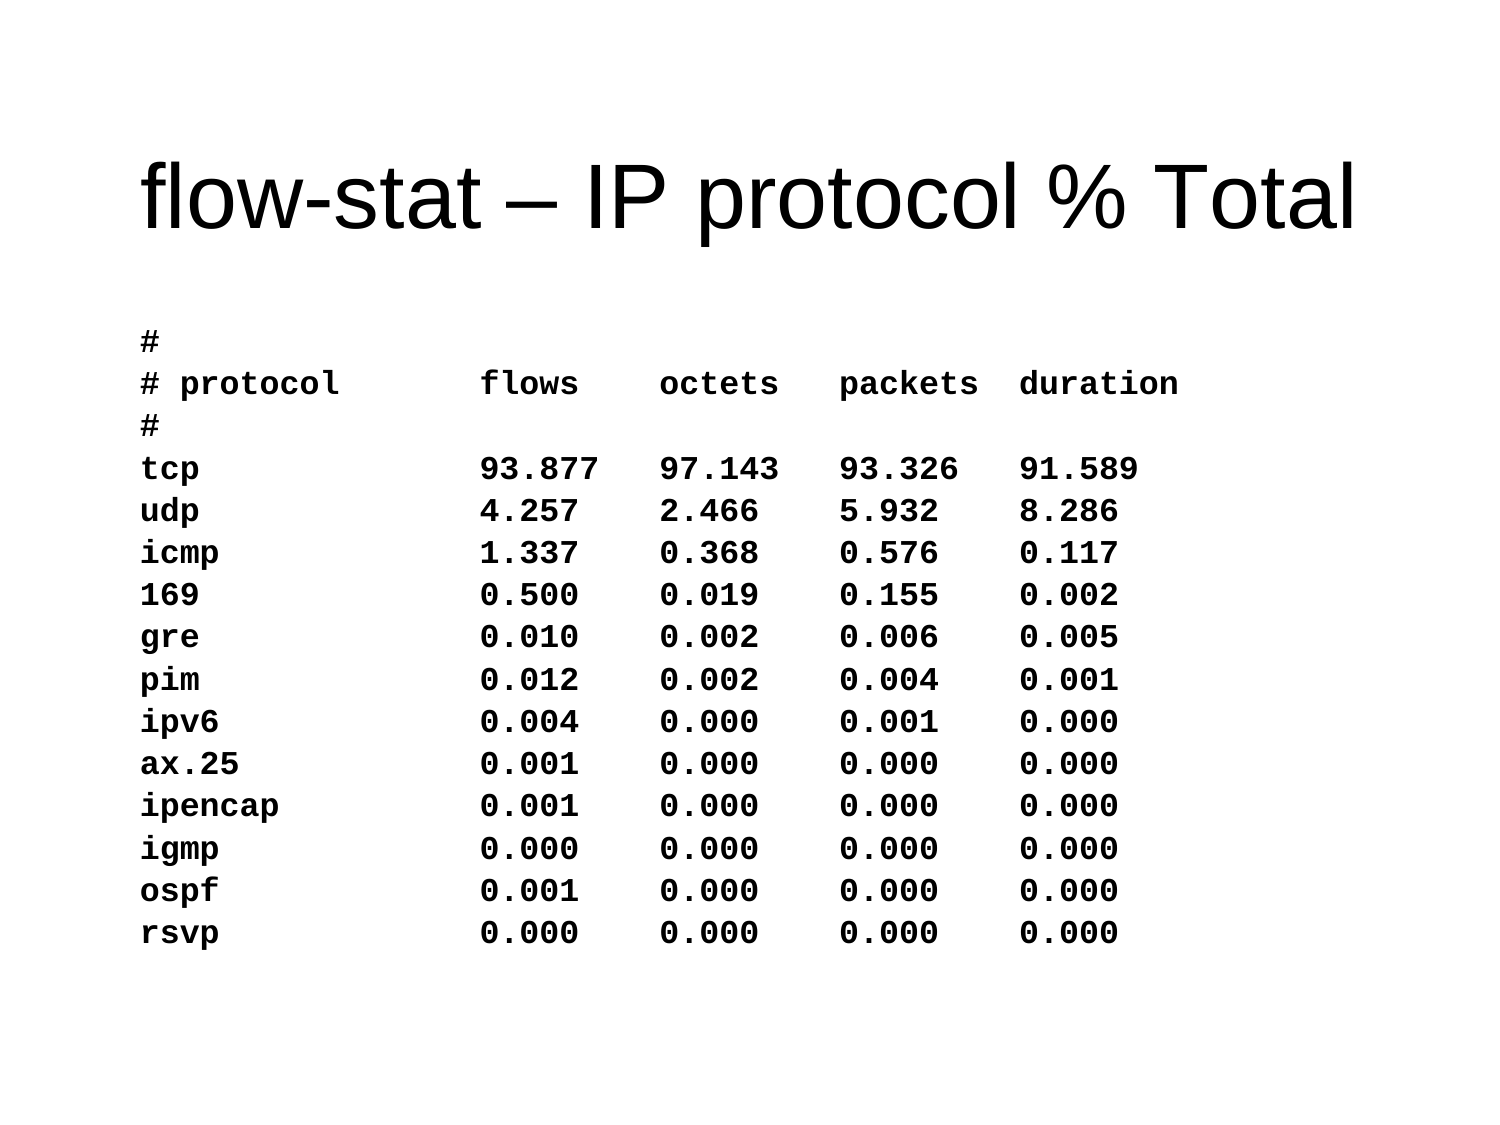

# flow-stat – IP protocol % Total
#
# protocol flows octets packets duration
#
tcp 93.877 97.143 93.326 91.589
udp 4.257 2.466 5.932 8.286
icmp 1.337 0.368 0.576 0.117
169 0.500 0.019 0.155 0.002
gre 0.010 0.002 0.006 0.005
pim 0.012 0.002 0.004 0.001
ipv6 0.004 0.000 0.001 0.000
ax.25 0.001 0.000 0.000 0.000
ipencap 0.001 0.000 0.000 0.000
igmp 0.000 0.000 0.000 0.000
ospf 0.001 0.000 0.000 0.000
rsvp 0.000 0.000 0.000 0.000